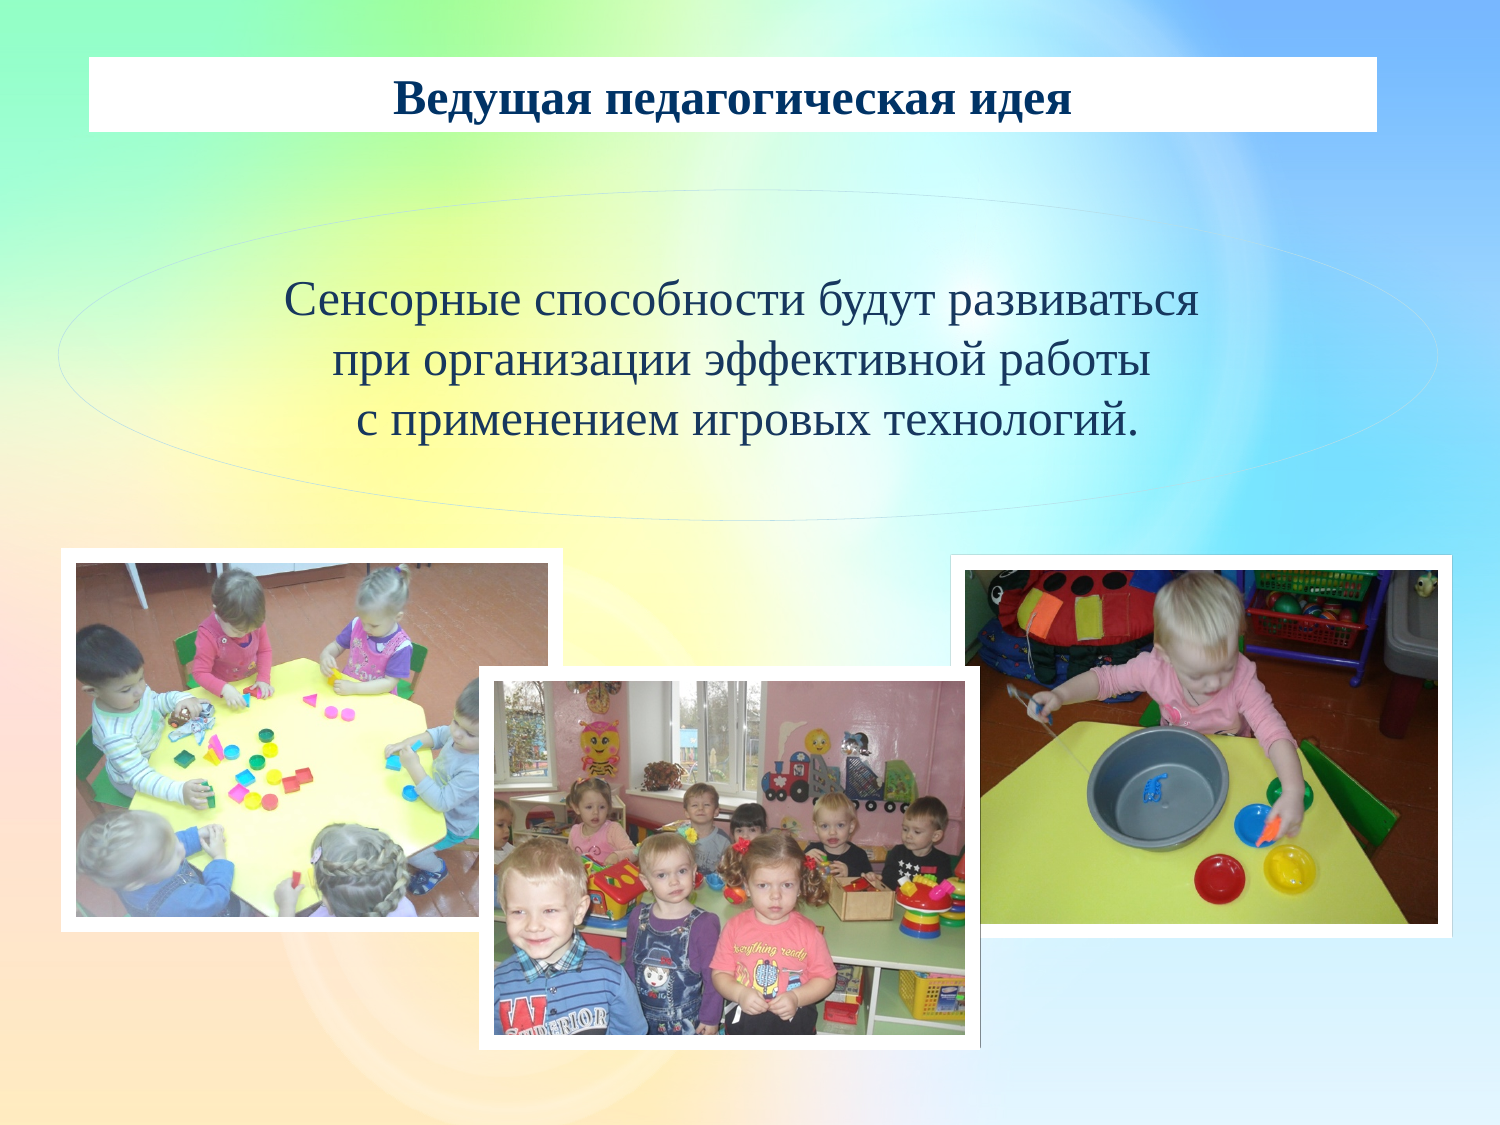

Ведущая педагогическая идея
Сенсорные способности будут развиваться
при организации эффективной работы
с применением игровых технологий.